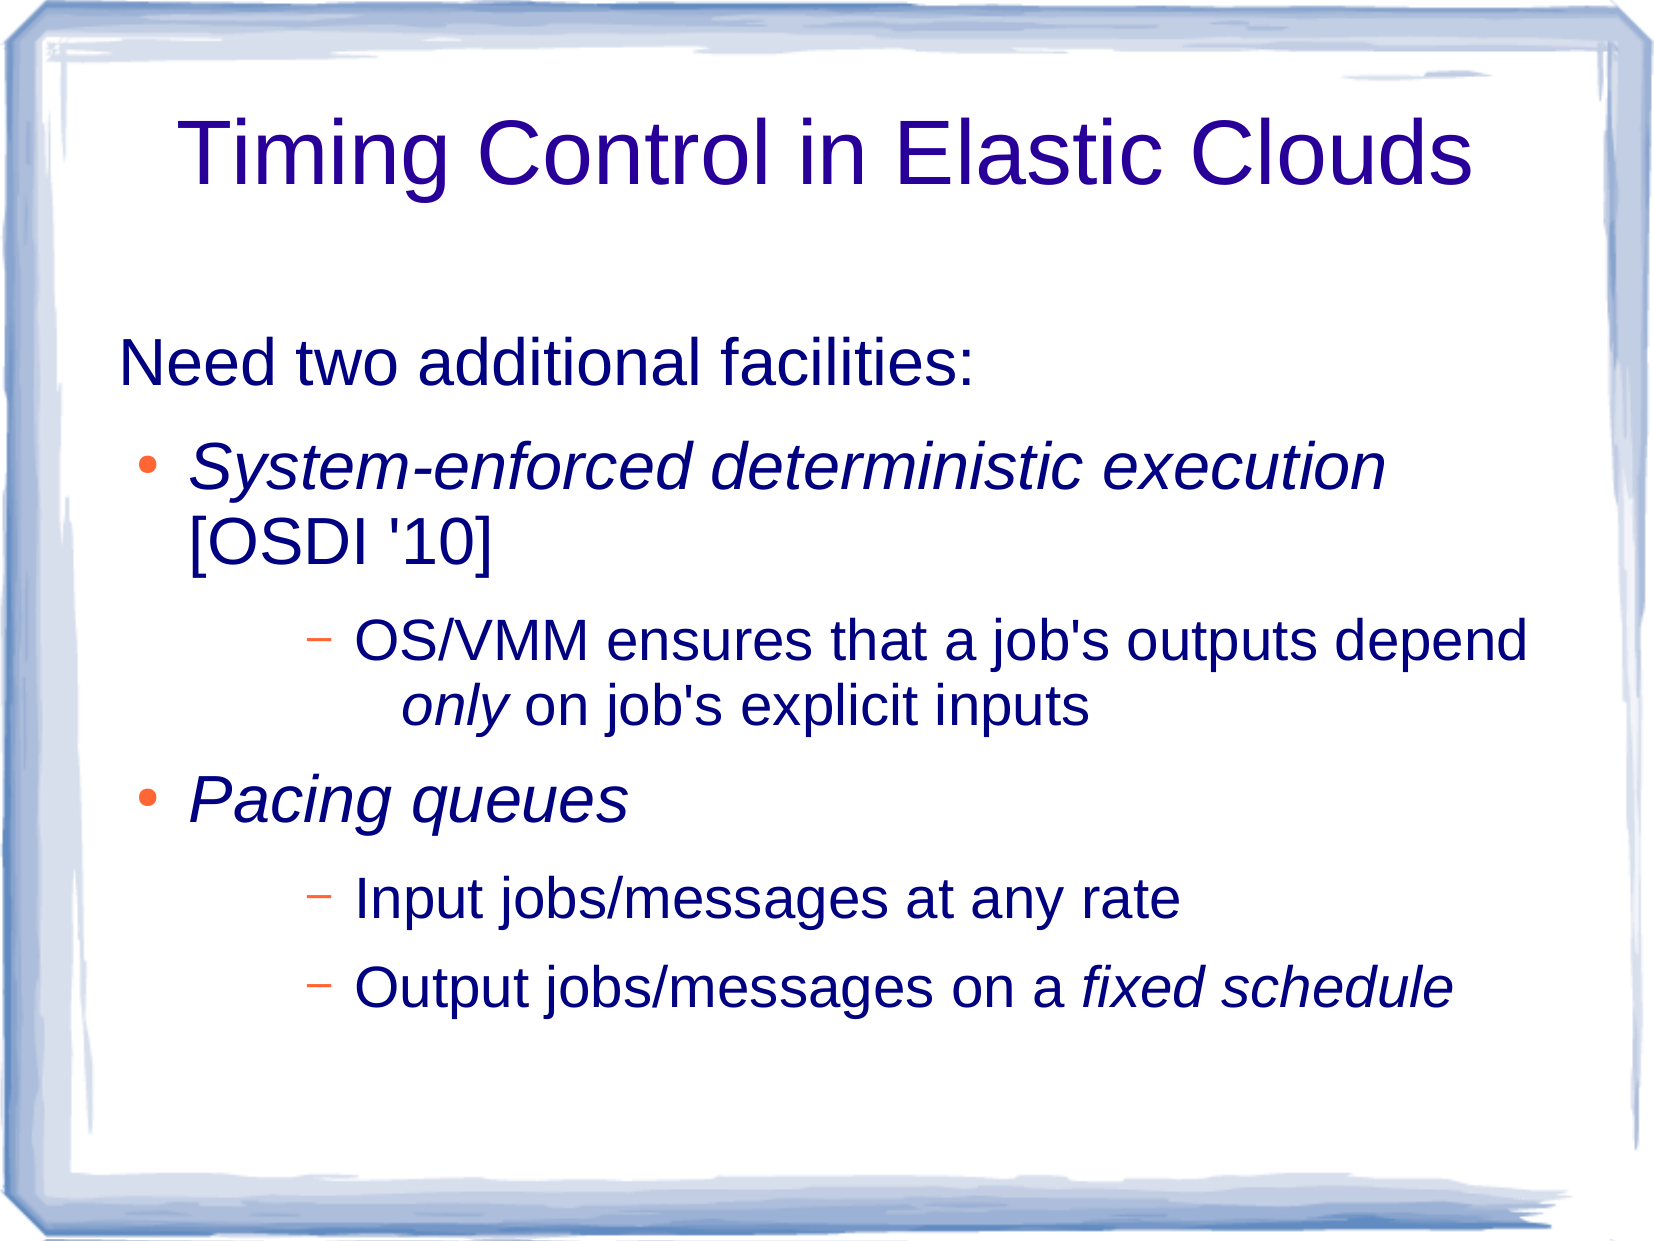

# Timing Control in Elastic Clouds
Need two additional facilities:
System-enforced deterministic execution
[OSDI '10]
OS/VMM ensures that a job's outputs depend
only on job's explicit inputs
Pacing queues
Input jobs/messages at any rate
Output jobs/messages on a fixed schedule